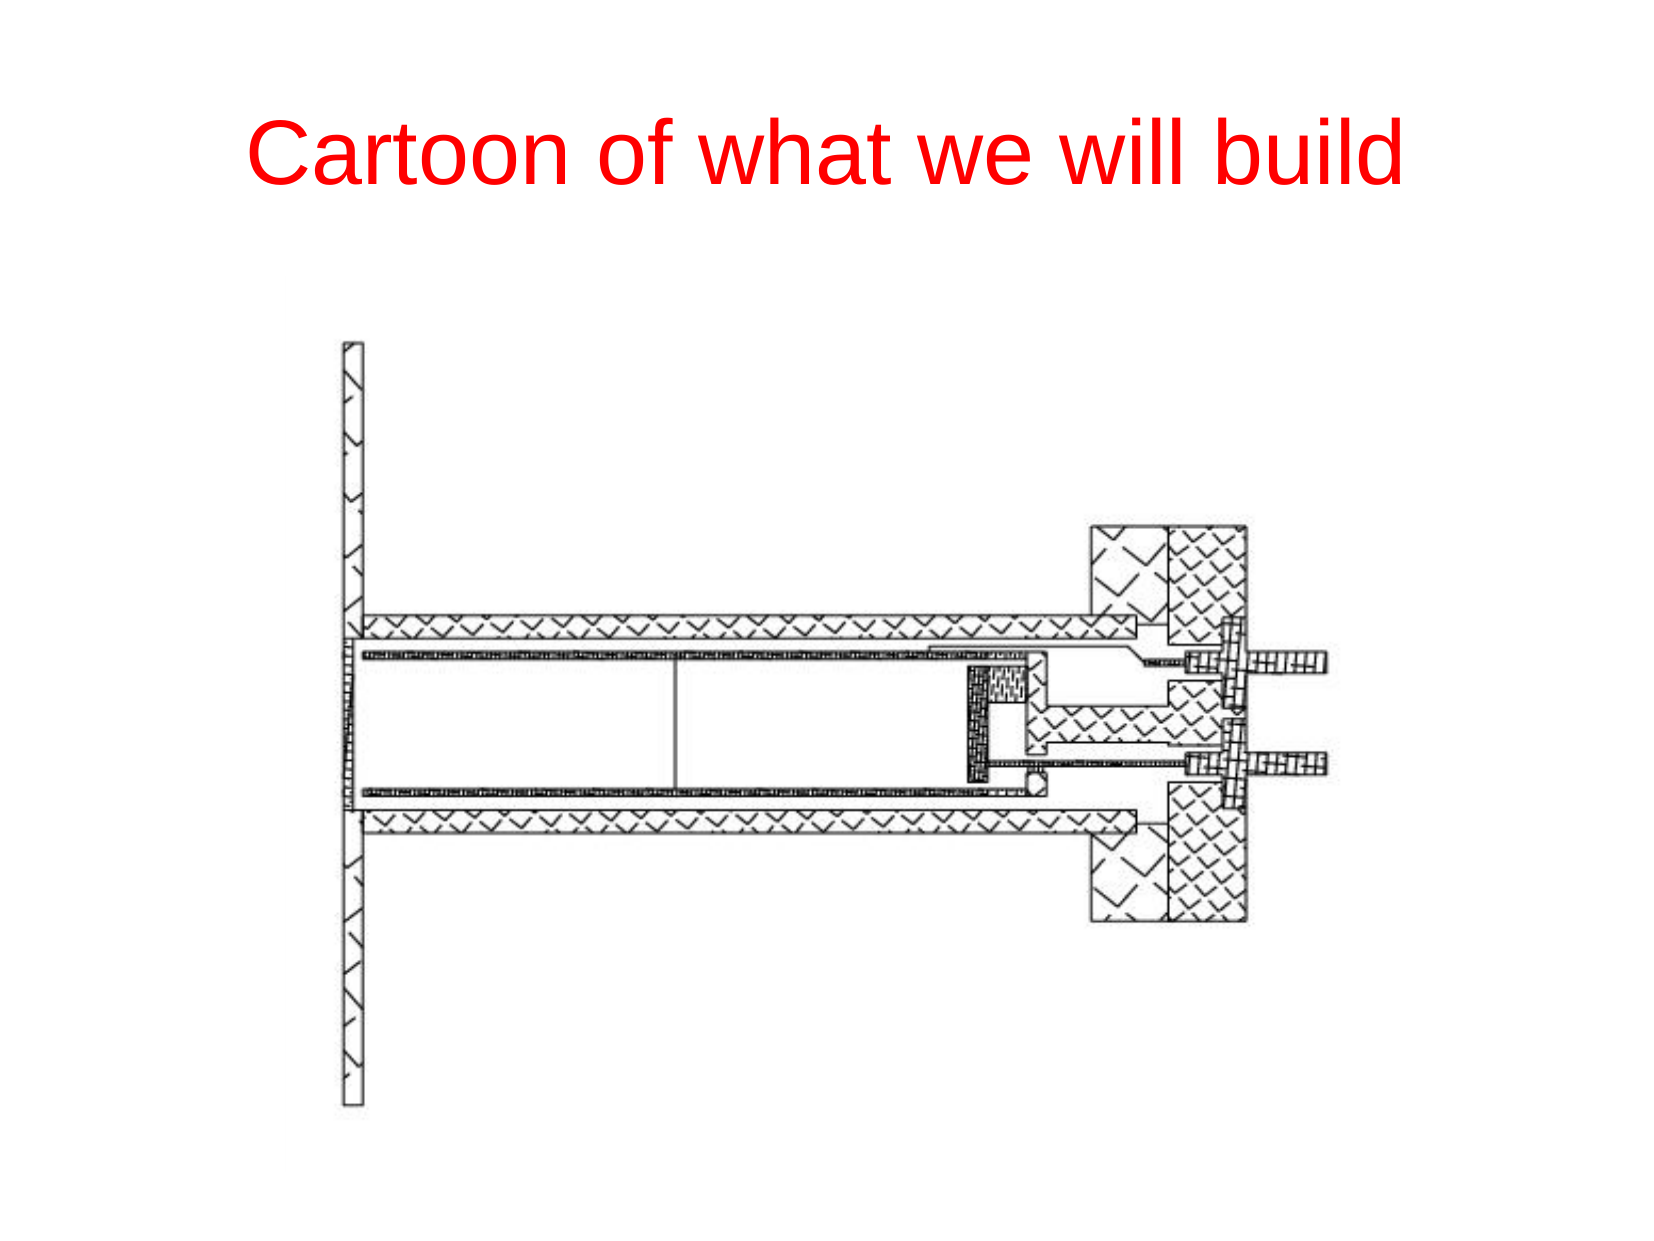

# Cartoon of what we will build